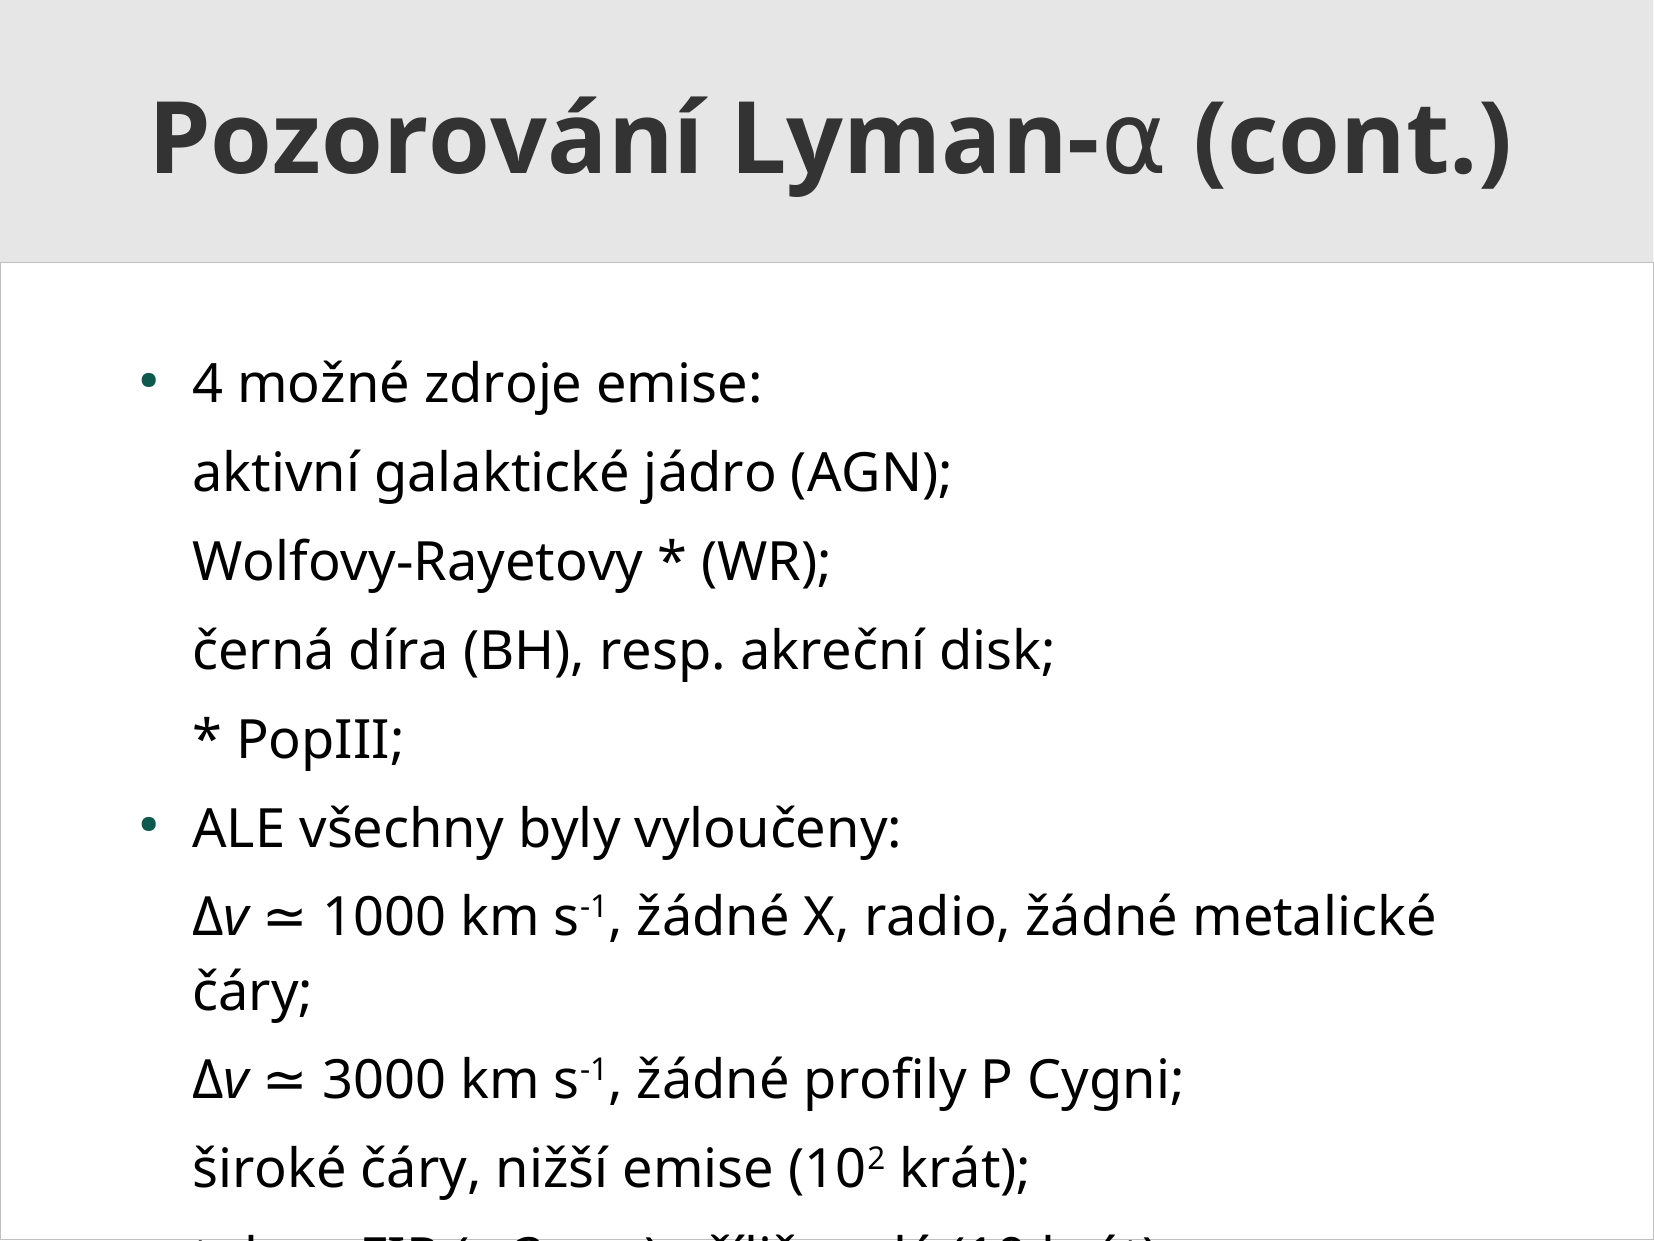

# Pozorování Lyman-α (cont.)
4 možné zdroje emise:
aktivní galaktické jádro (AGN);
Wolfovy-Rayetovy * (WR);
černá díra (BH), resp. akreční disk;
* PopIII;
ALE všechny byly vyloučeny:
Δv ≃ 1000 km s-1, žádné X, radio, žádné metalické čáry;
Δv ≃ 3000 km s-1, žádné profily P Cygni;
široké čáry, nižší emise (102 krát);
tok ve FIR (> 3 µm) příliš malý (10 krát)